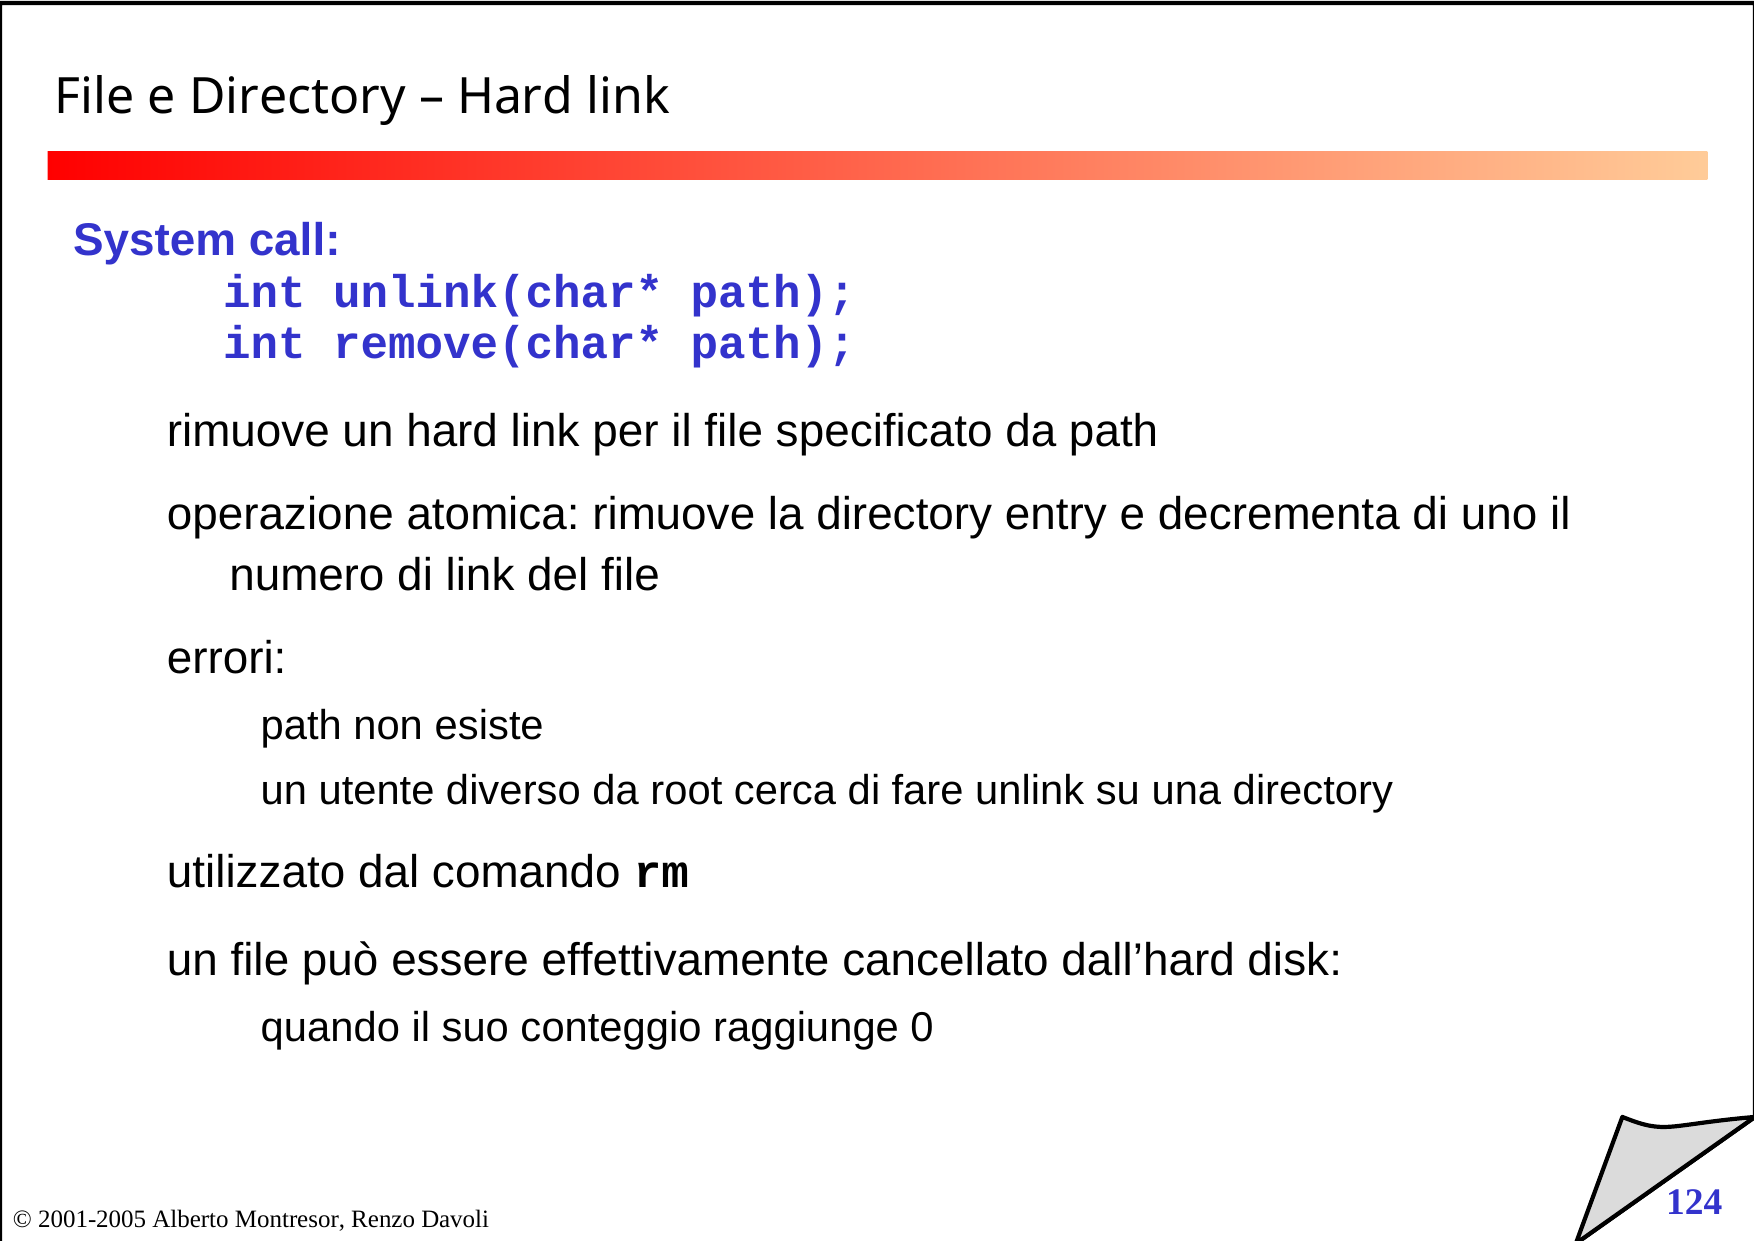

# File e Directory – Hard link
System call:
	int unlink(char* path);
	int remove(char* path);
rimuove un hard link per il file specificato da path
operazione atomica: rimuove la directory entry e decrementa di uno il numero di link del file
errori:
path non esiste
un utente diverso da root cerca di fare unlink su una directory
utilizzato dal comando rm
un file può essere effettivamente cancellato dall’hard disk:
quando il suo conteggio raggiunge 0